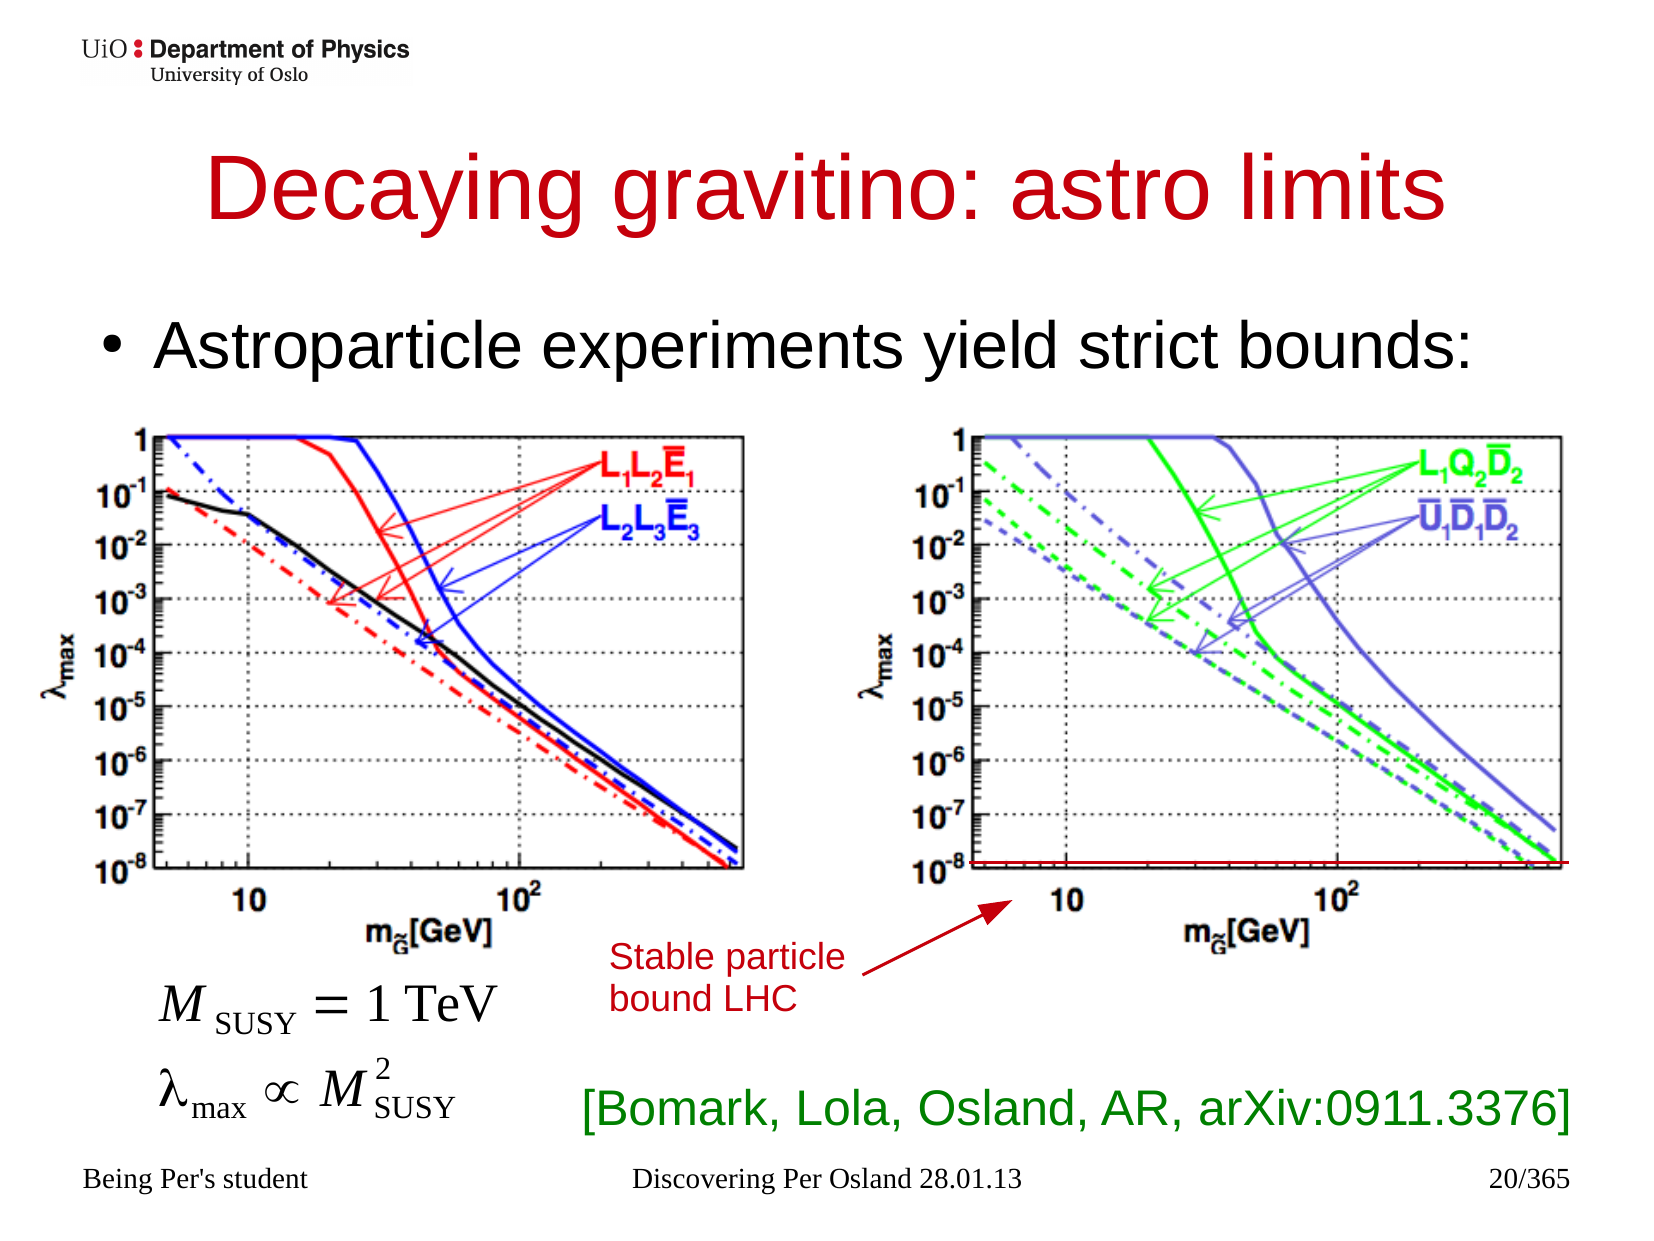

# Decaying gravitino: astro limits
Astroparticle experiments yield strict bounds:
Stable particle bound LHC
[Bomark, Lola, Osland, AR, arXiv:0911.3376]
Being Per's student
Discovering Per Osland 28.01.13
20